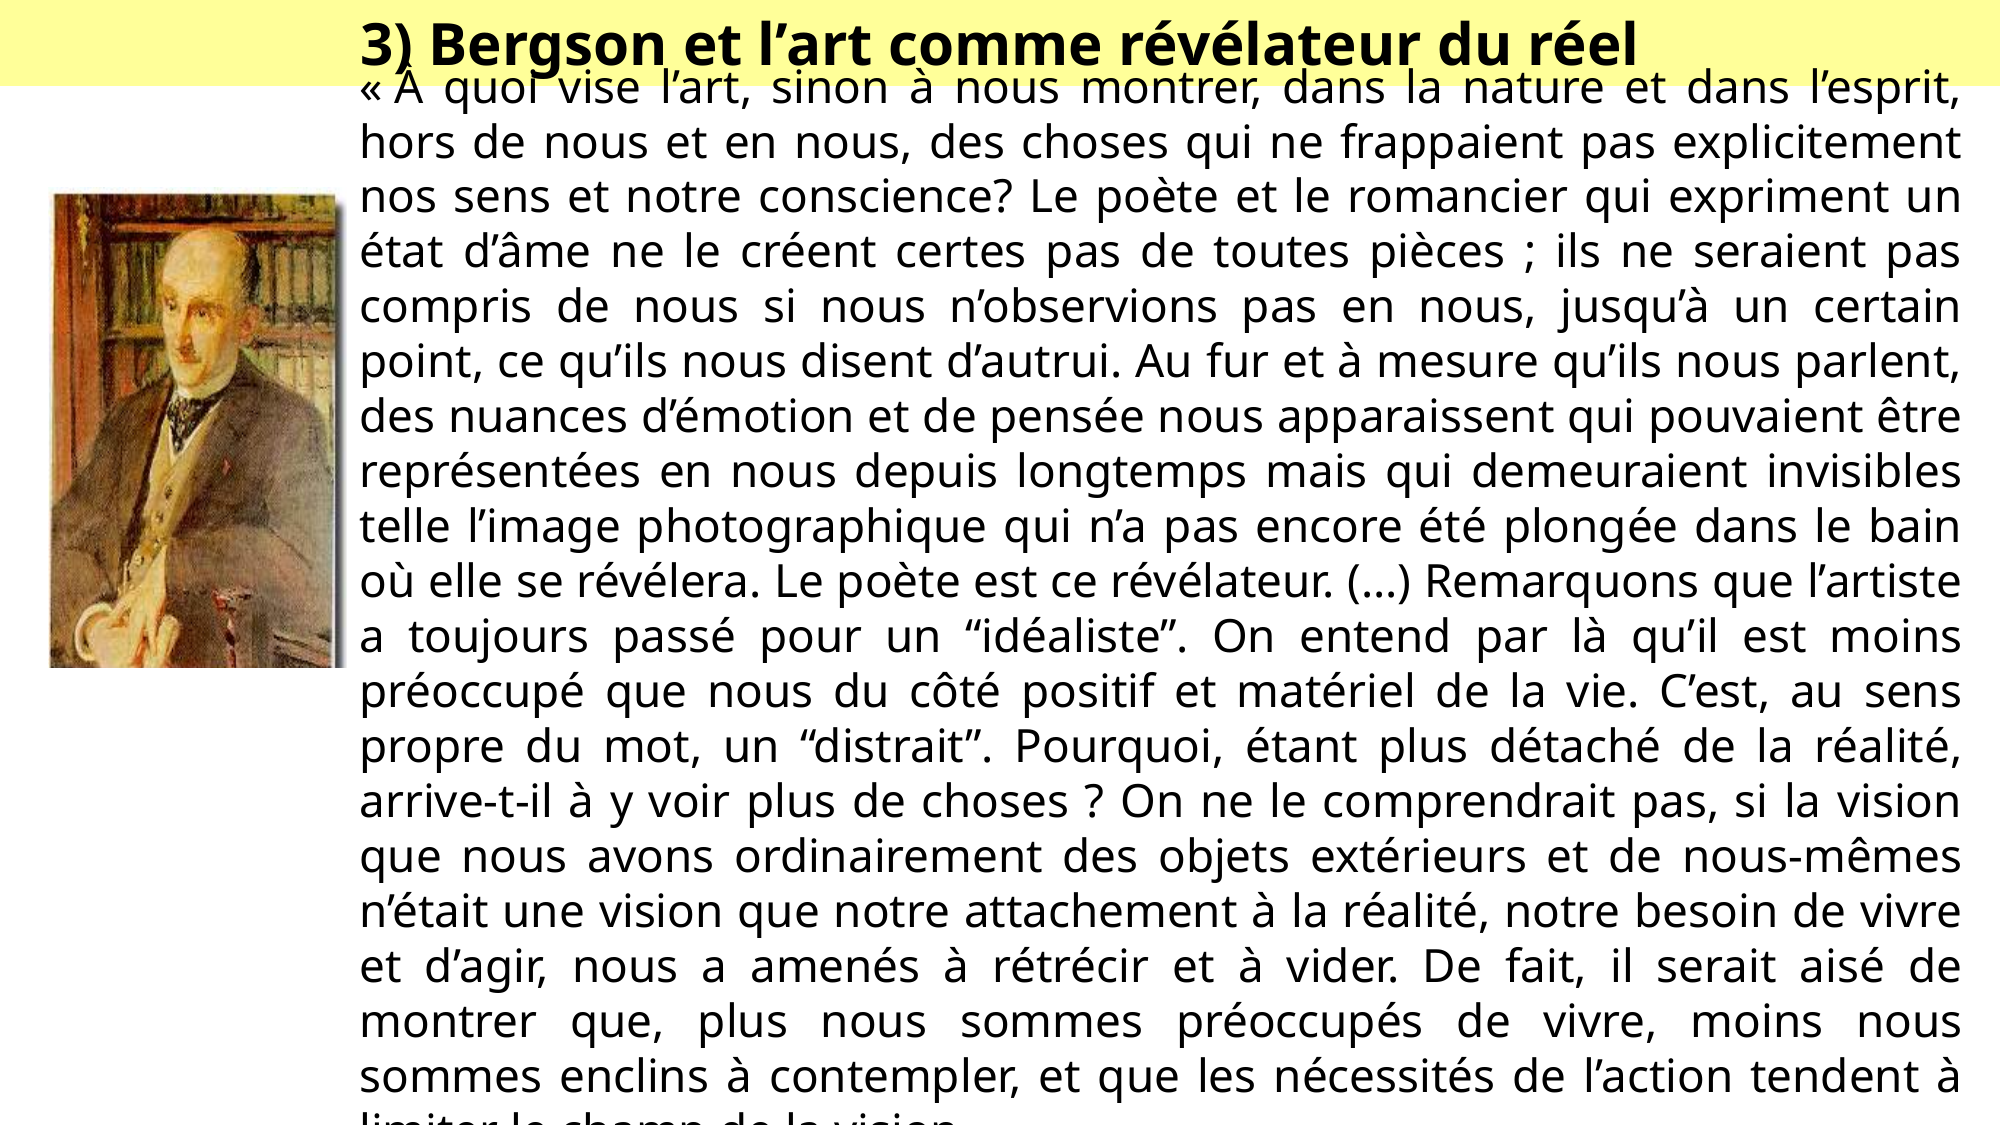

3) Bergson et l’art comme révélateur du réel
« À quoi vise l’art, sinon à nous montrer, dans la nature et dans l’esprit, hors de nous et en nous, des choses qui ne frappaient pas explicitement nos sens et notre conscience? Le poète et le romancier qui expriment un état d’âme ne le créent certes pas de toutes pièces ; ils ne seraient pas compris de nous si nous n’observions pas en nous, jusqu’à un certain point, ce qu’ils nous disent d’autrui. Au fur et à mesure qu’ils nous parlent, des nuances d’émotion et de pensée nous apparaissent qui pouvaient être représentées en nous depuis longtemps mais qui demeuraient invisibles telle l’image photographique qui n’a pas encore été plongée dans le bain où elle se révélera. Le poète est ce révélateur. (...) Remarquons que l’artiste a toujours passé pour un “idéaliste”. On entend par là qu’il est moins préoccupé que nous du côté positif et matériel de la vie. C’est, au sens propre du mot, un “distrait”. Pourquoi, étant plus détaché de la réalité, arrive-t-il à y voir plus de choses ? On ne le comprendrait pas, si la vision que nous avons ordinairement des objets extérieurs et de nous-mêmes n’était une vision que notre attachement à la réalité, notre besoin de vivre et d’agir, nous a amenés à rétrécir et à vider. De fait, il serait aisé de montrer que, plus nous sommes préoccupés de vivre, moins nous sommes enclins à contempler, et que les nécessités de l’action tendent à limiter le champ de la vision. »